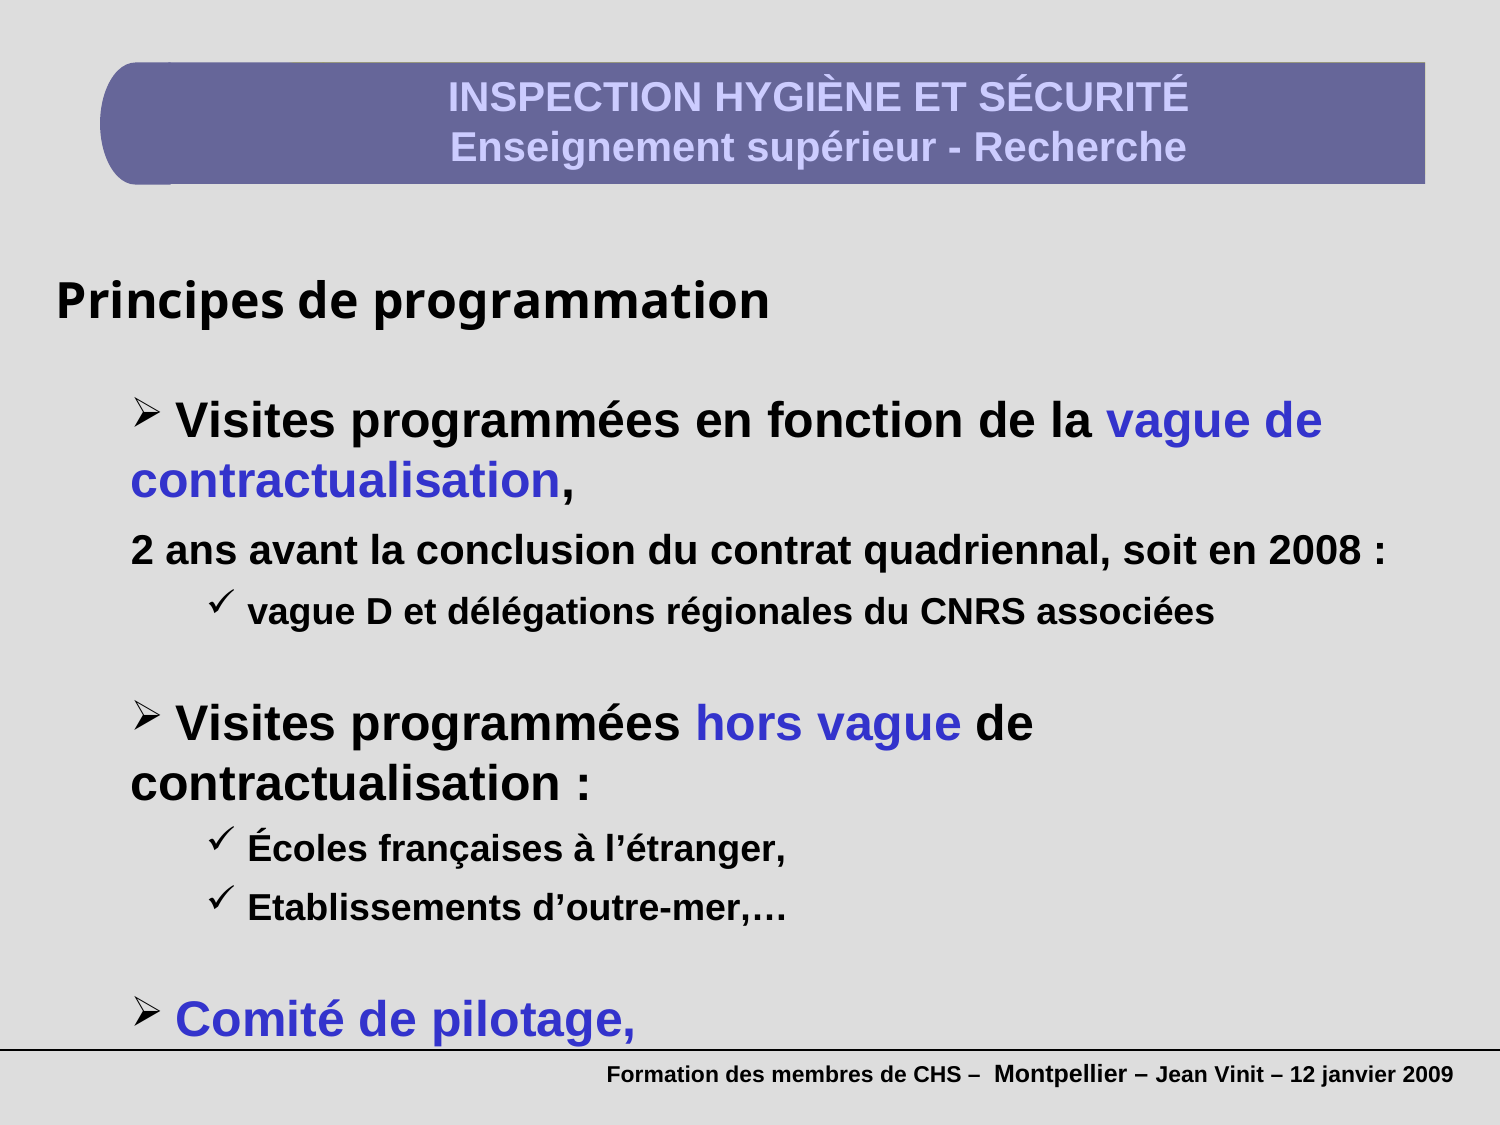

#
Principes de programmation
 Visites programmées en fonction de la vague de contractualisation,
2 ans avant la conclusion du contrat quadriennal, soit en 2008 :
 vague D et délégations régionales du CNRS associées
 Visites programmées hors vague de contractualisation :
 Écoles françaises à l’étranger,
 Etablissements d’outre-mer,…
 Comité de pilotage,